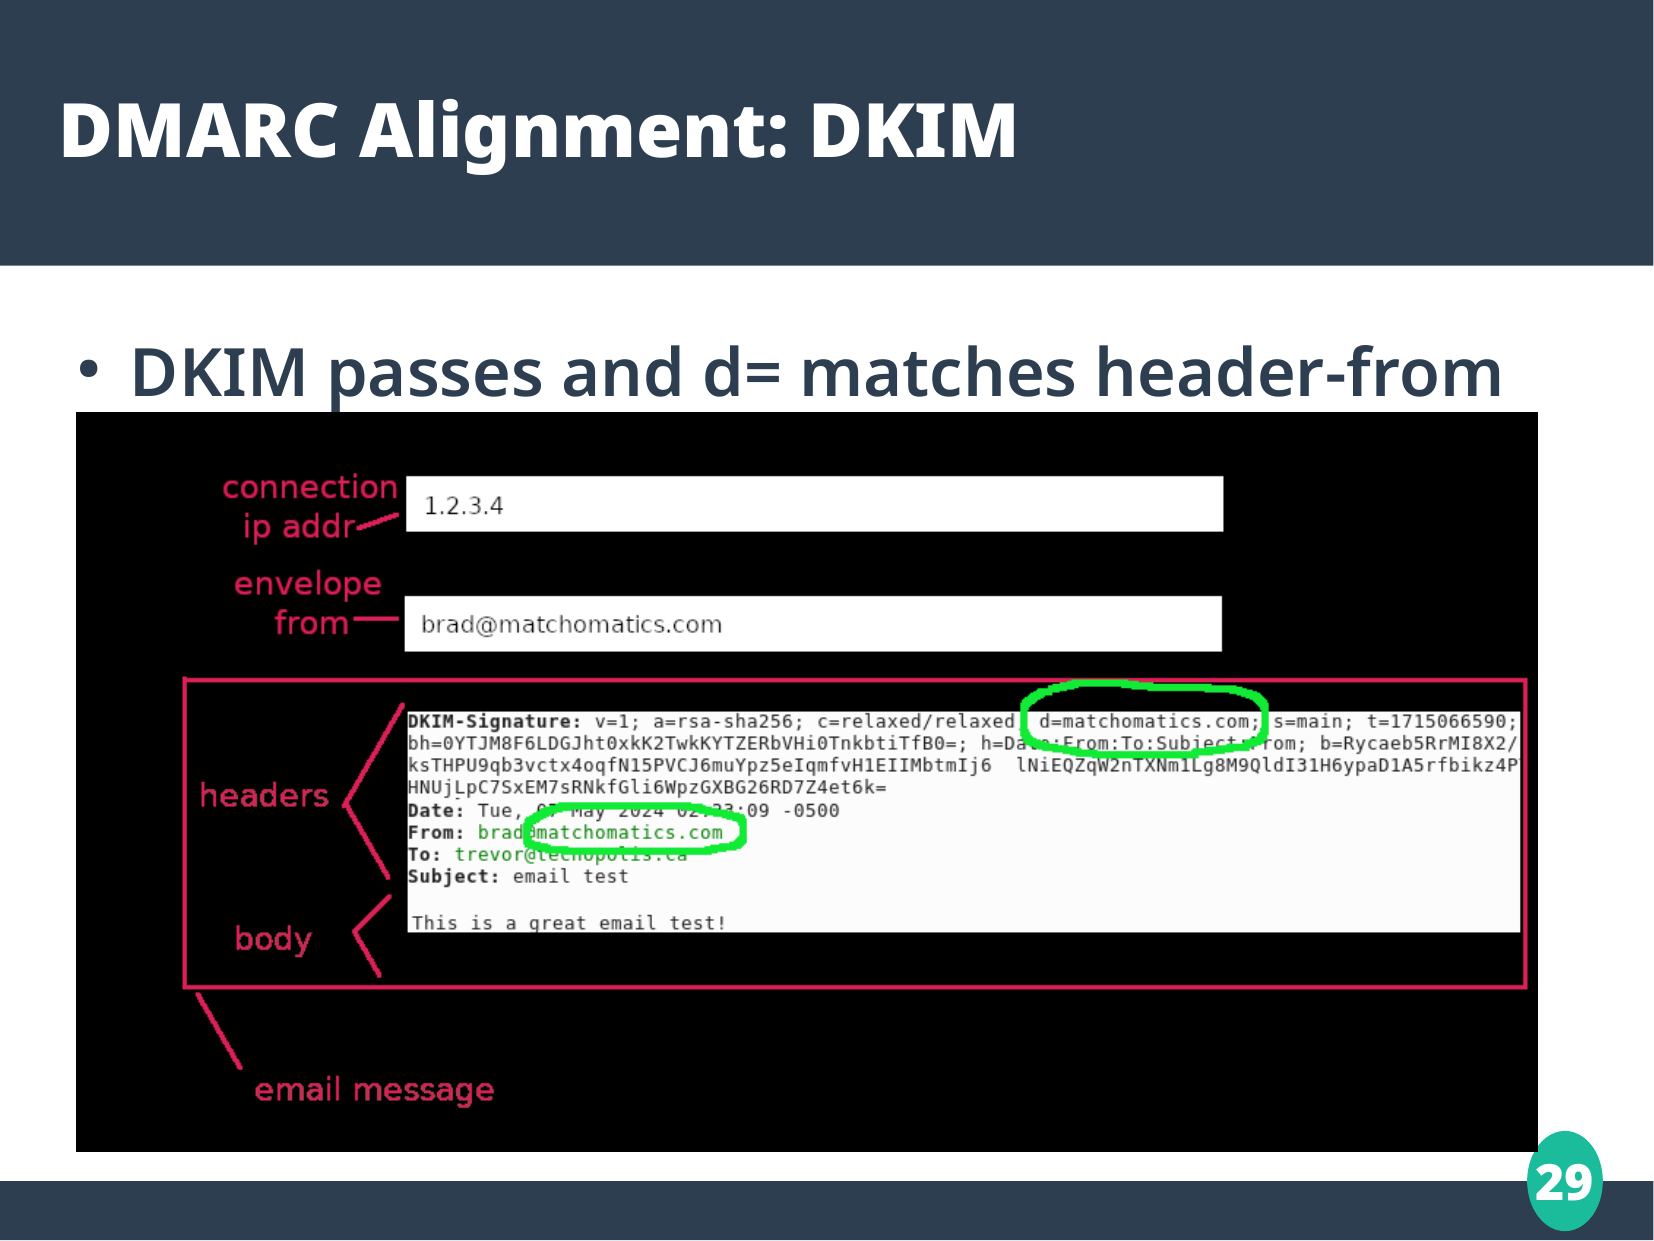

# DMARC Alignment: DKIM
DKIM passes and d= matches header-from